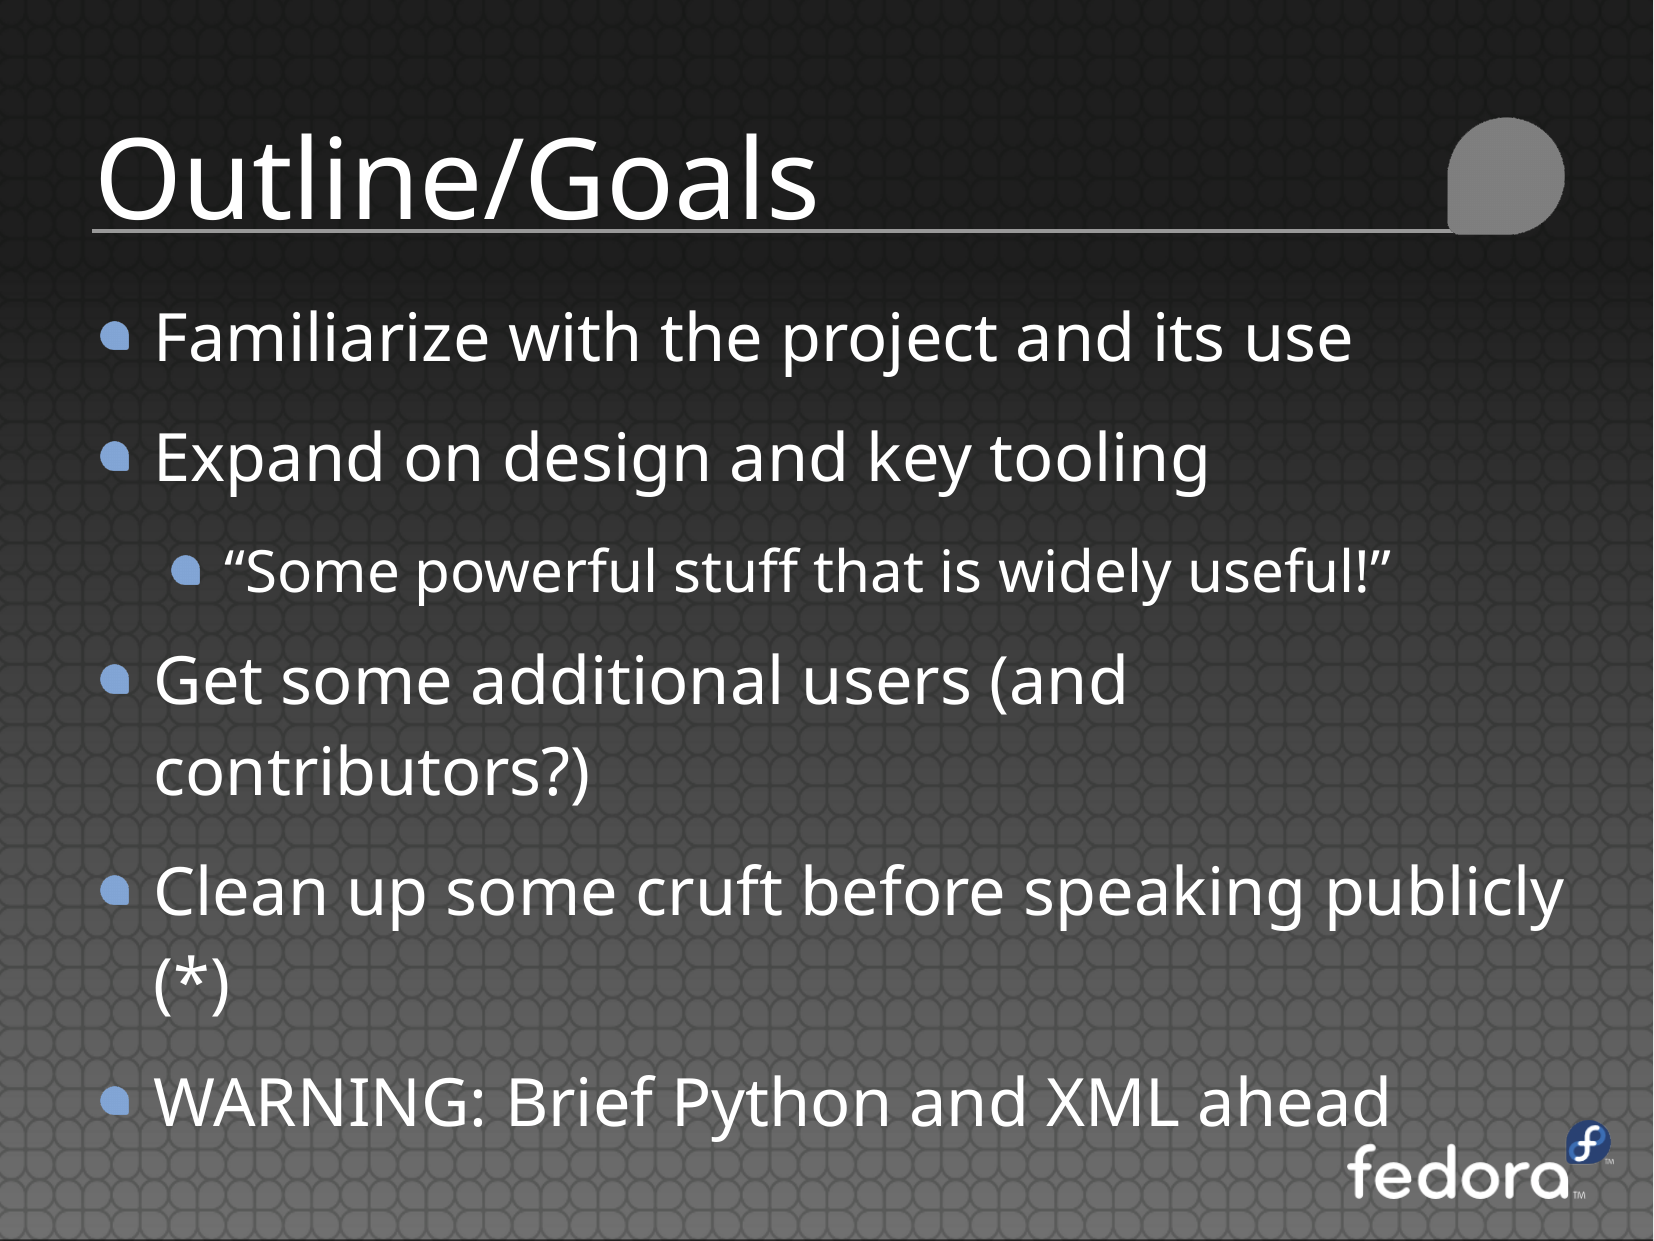

Outline/Goals
# Familiarize with the project and its use
Expand on design and key tooling
“Some powerful stuff that is widely useful!”
Get some additional users (and contributors?)
Clean up some cruft before speaking publicly (*)
WARNING: Brief Python and XML ahead